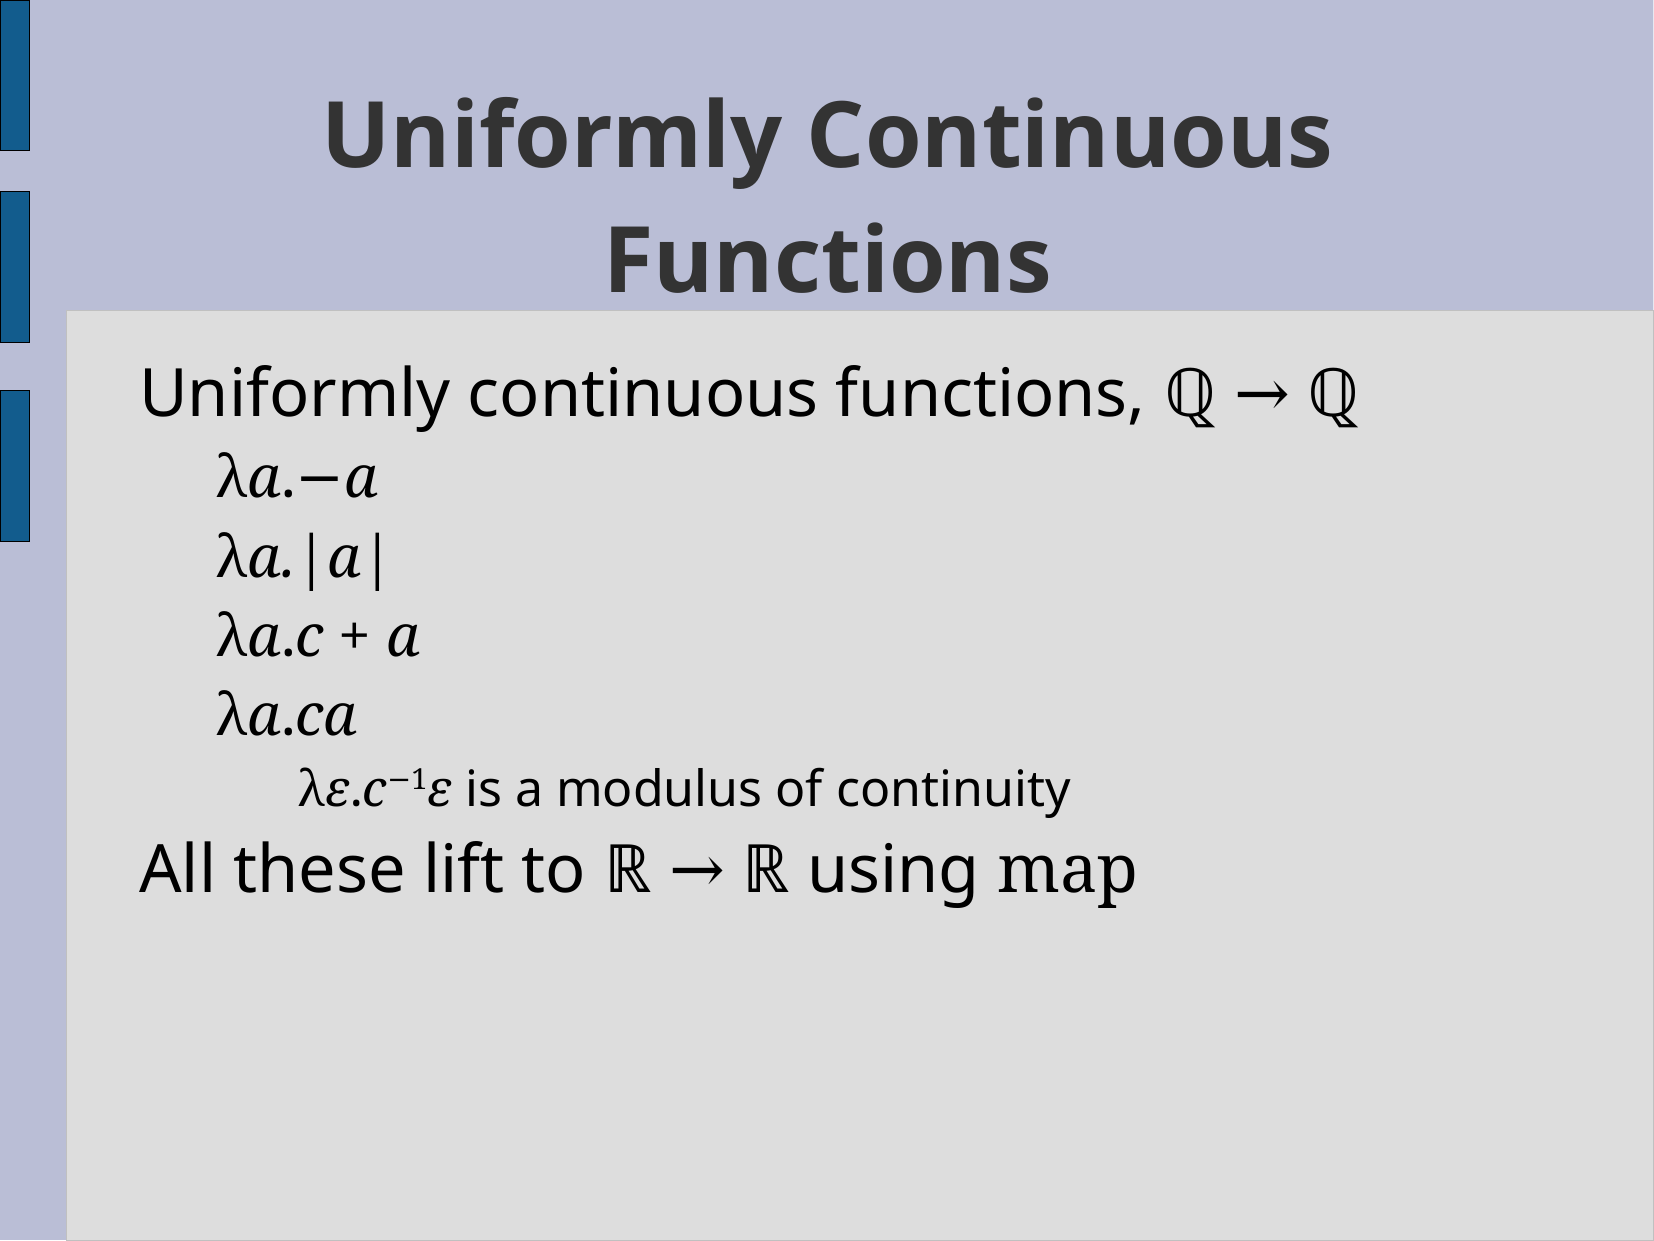

# Uniformly Continuous Functions
Uniformly continuous functions, ℚ → ℚ
λa.−a
λa.|a|
λa.c + a
λa.ca
λε.c−1ε is a modulus of continuity
All these lift to ℝ → ℝ using map